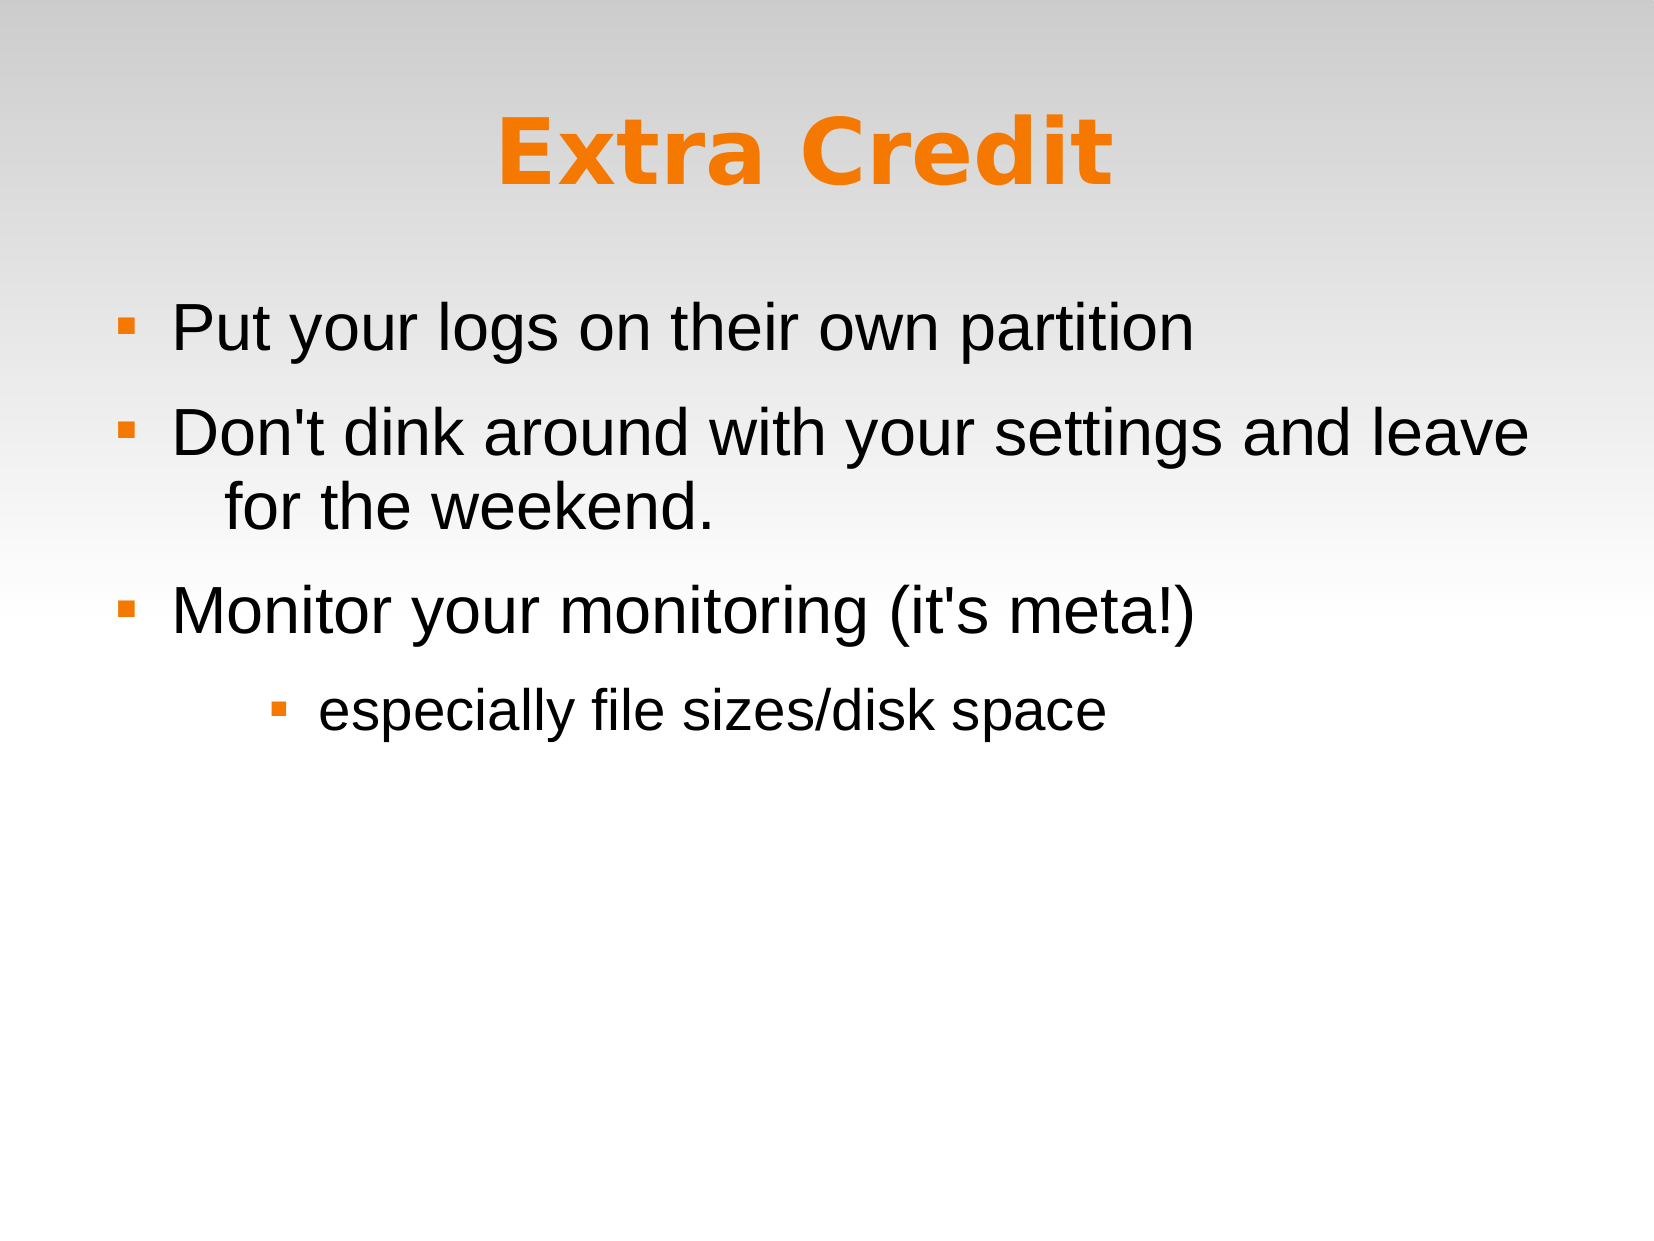

# Extra Credit
Put your logs on their own partition
Don't dink around with your settings and leave for the weekend.
Monitor your monitoring (it's meta!)
especially file sizes/disk space